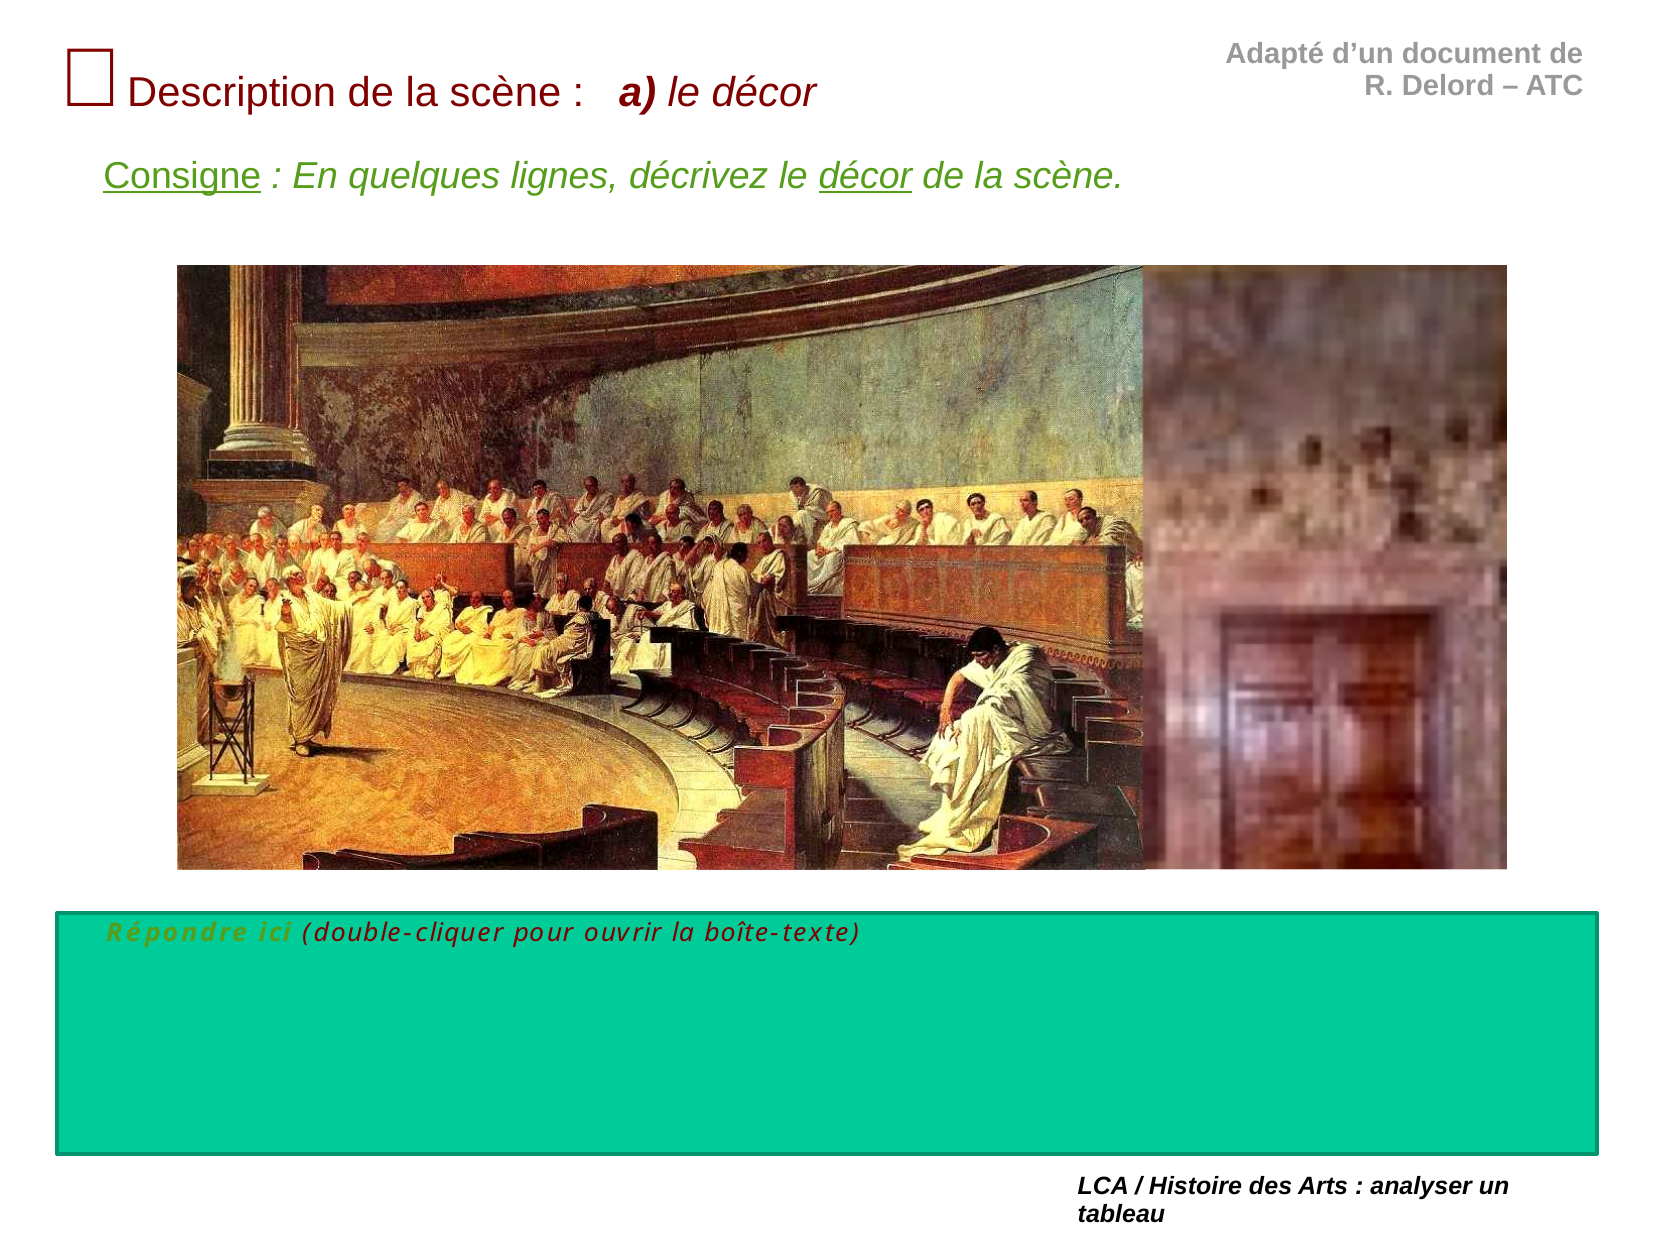

#  Description de la scène : a) le décor
Adapté d’un document de R. Delord – ATC
Consigne : En quelques lignes, décrivez le décor de la scène.
LCA / Histoire des Arts : analyser un tableau